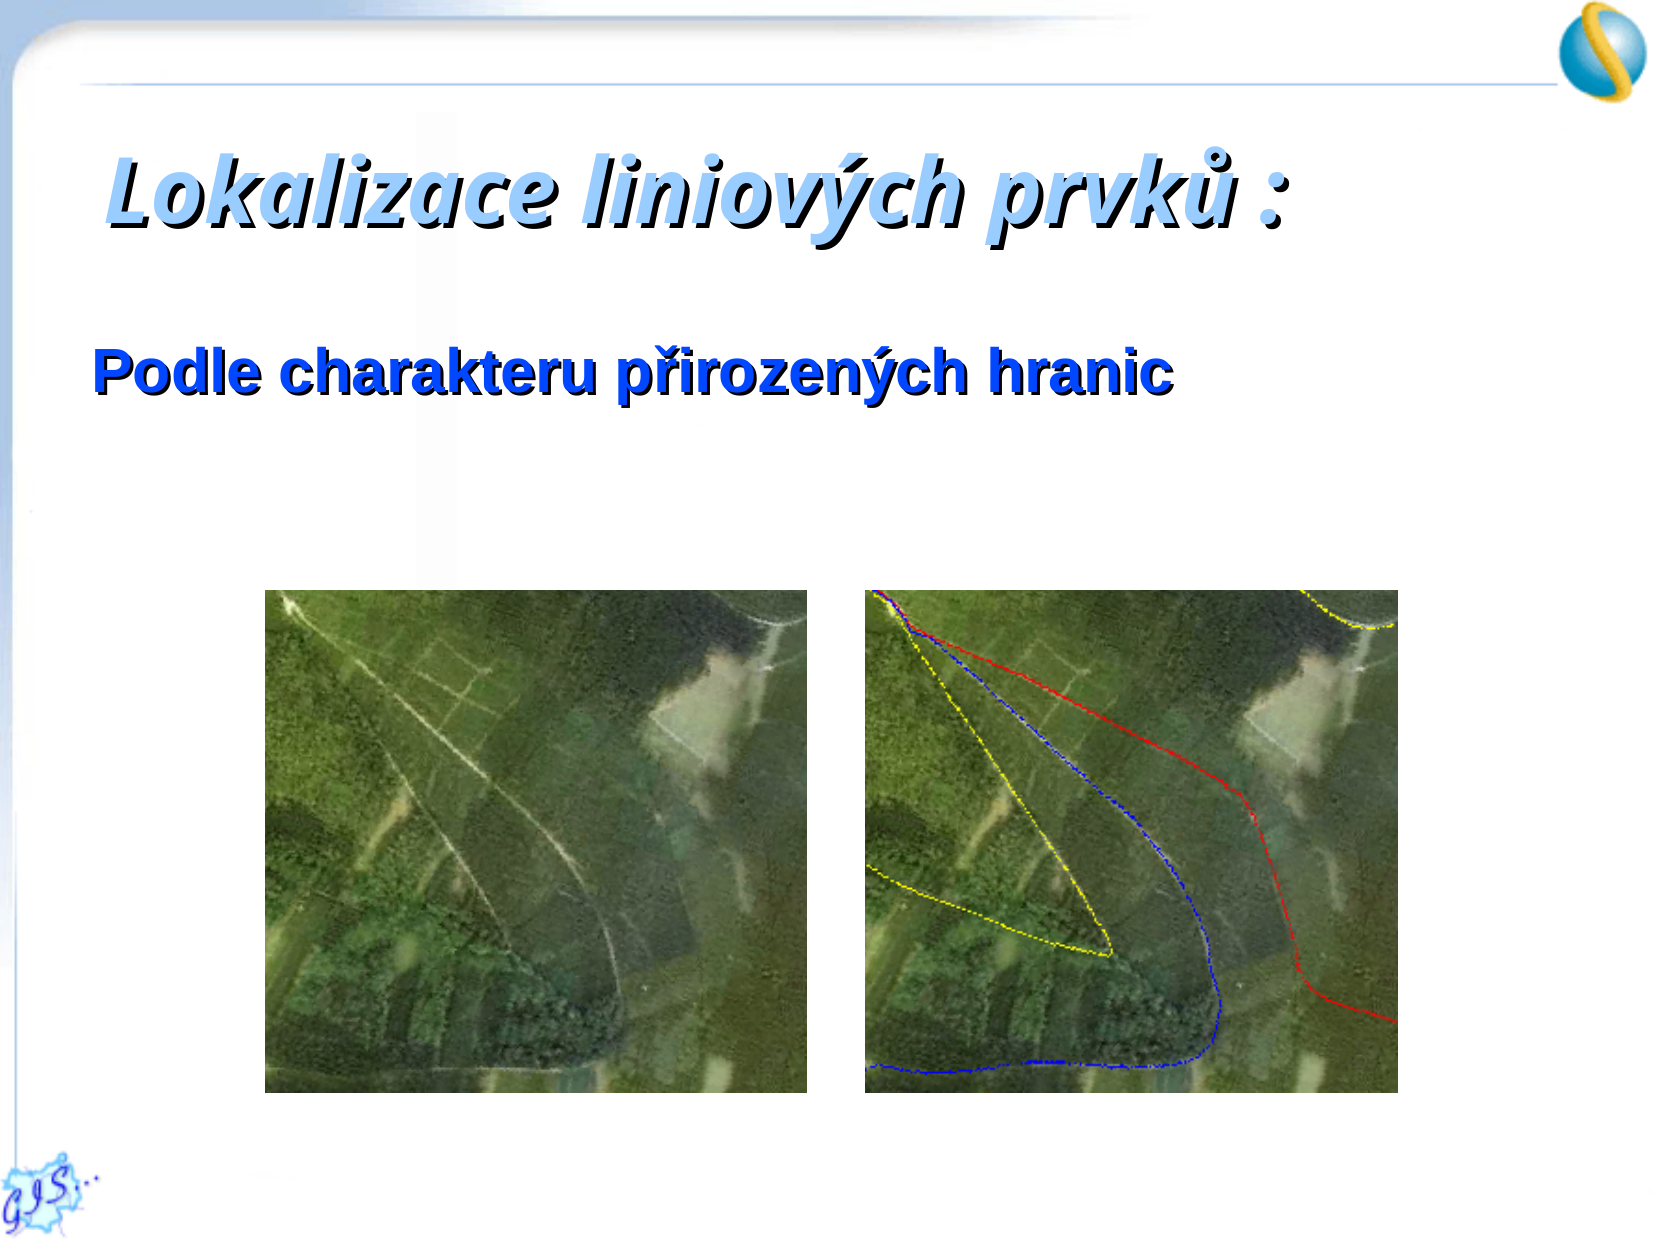

Lokalizace liniových prvků :
 Podle charakteru přirozených hranic